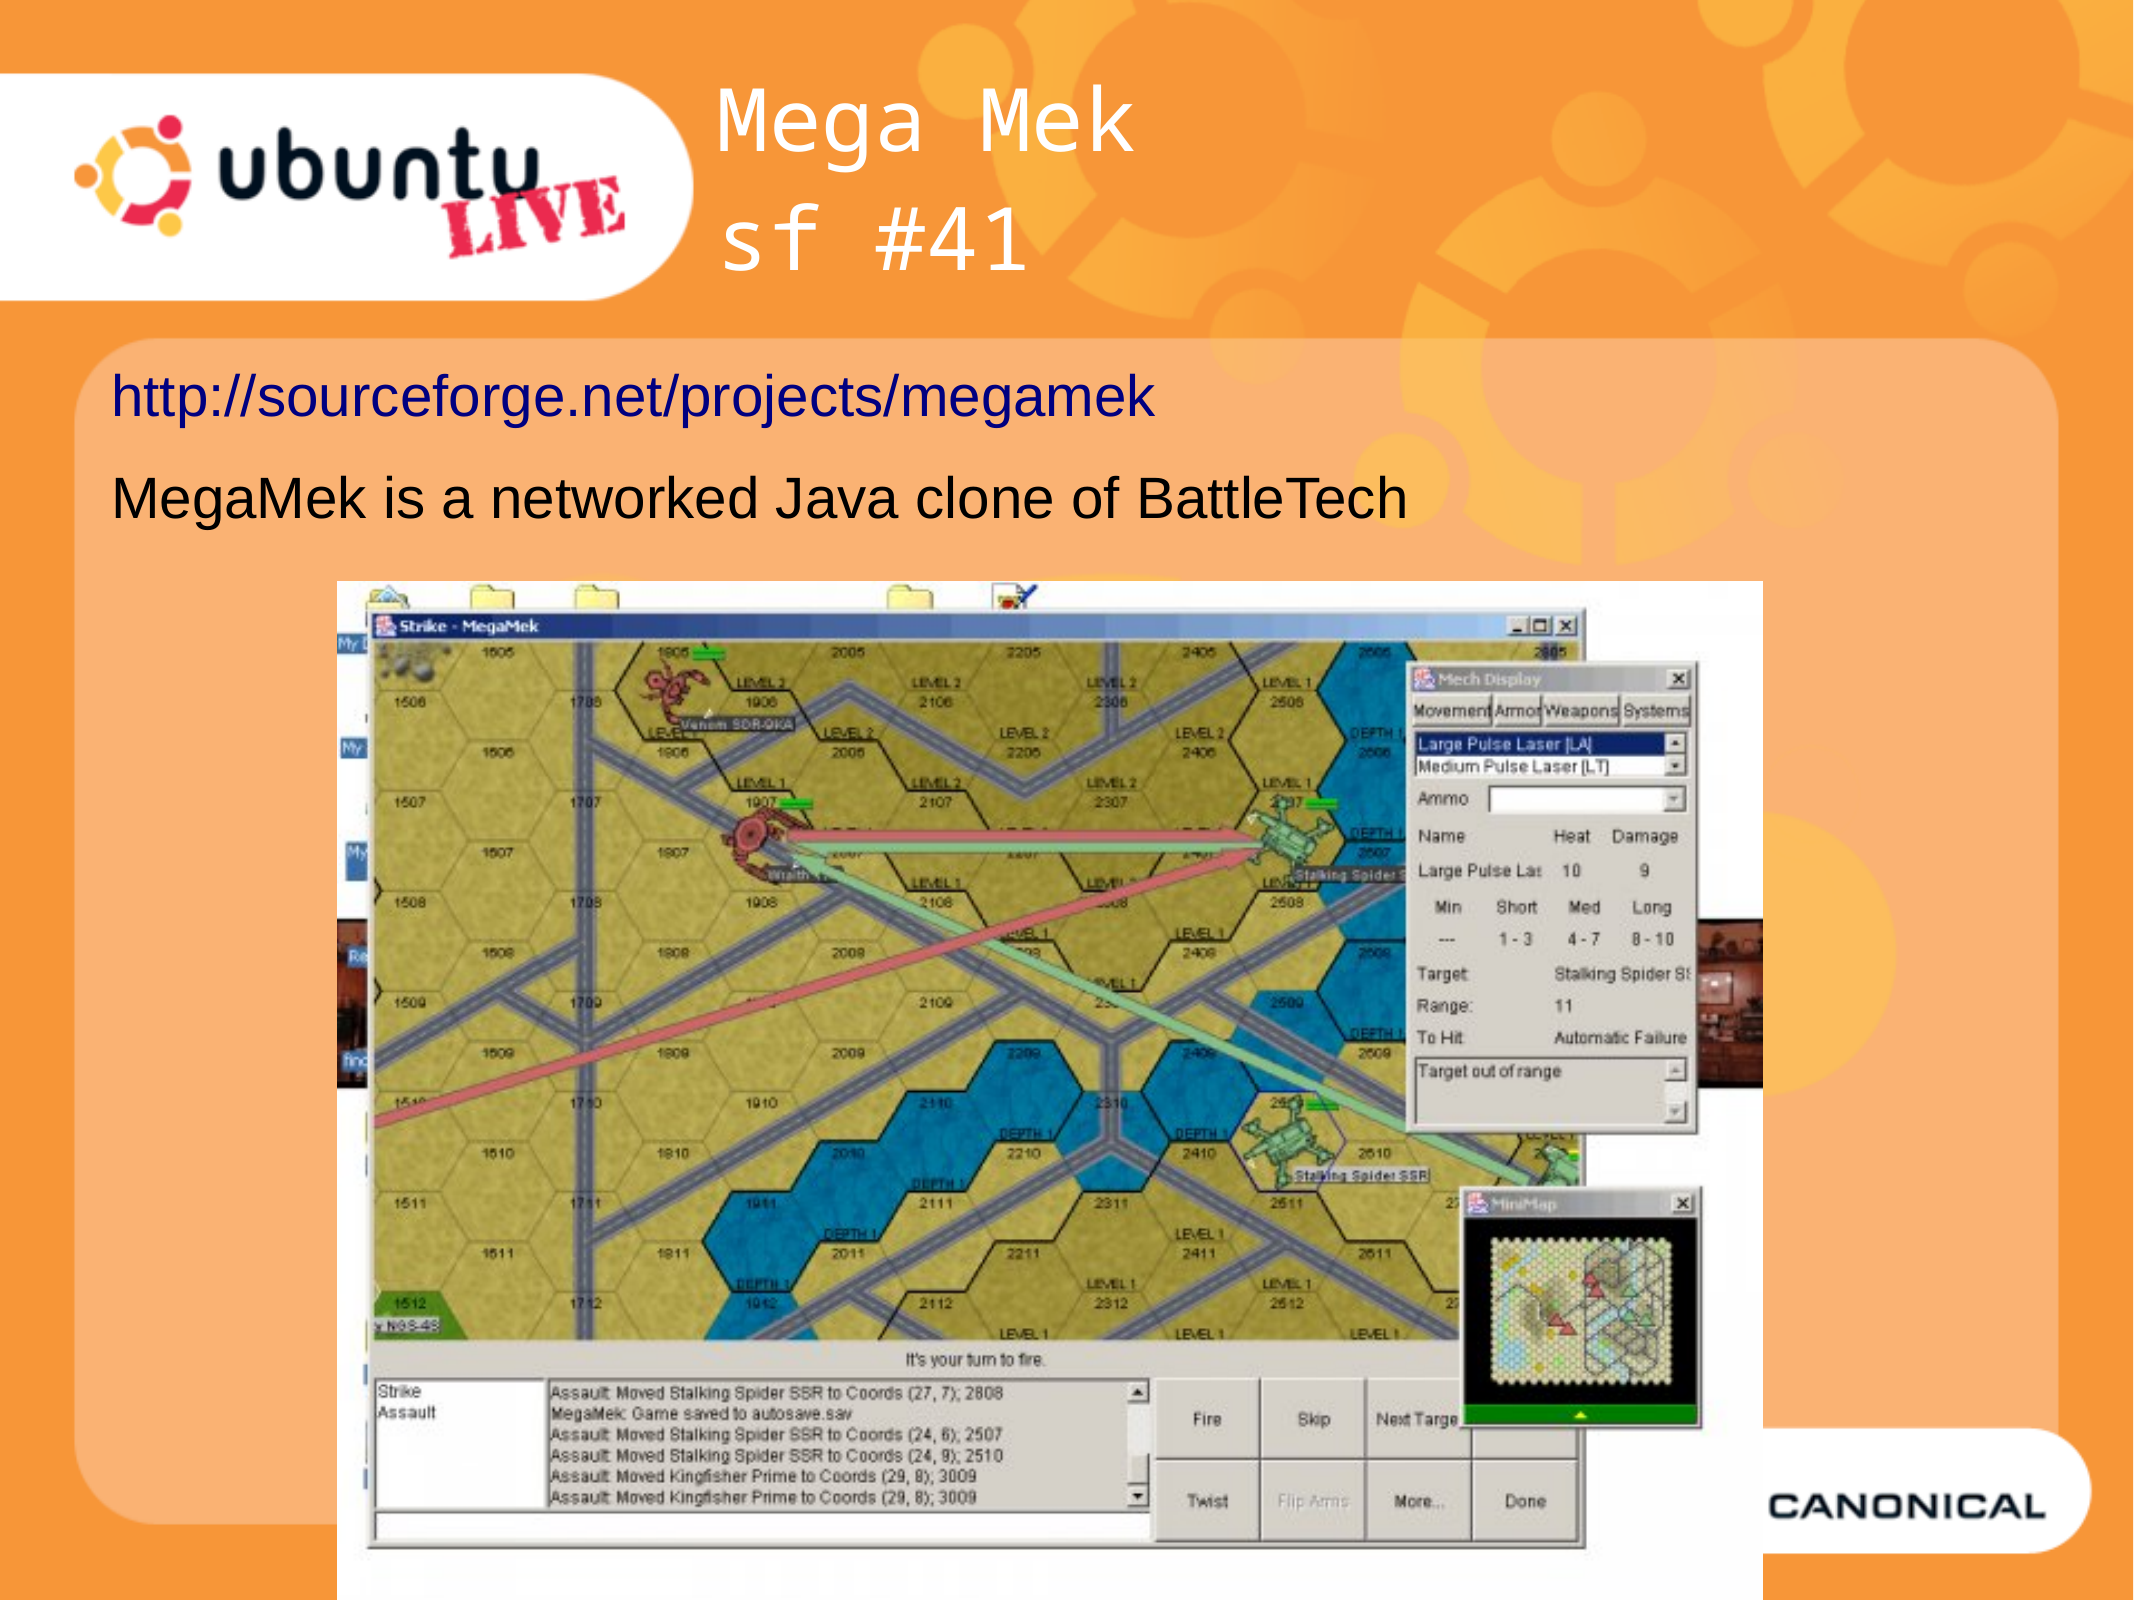

Mega Mek
sf #41
# http://sourceforge.net/projects/megamek
MegaMek is a networked Java clone of BattleTech